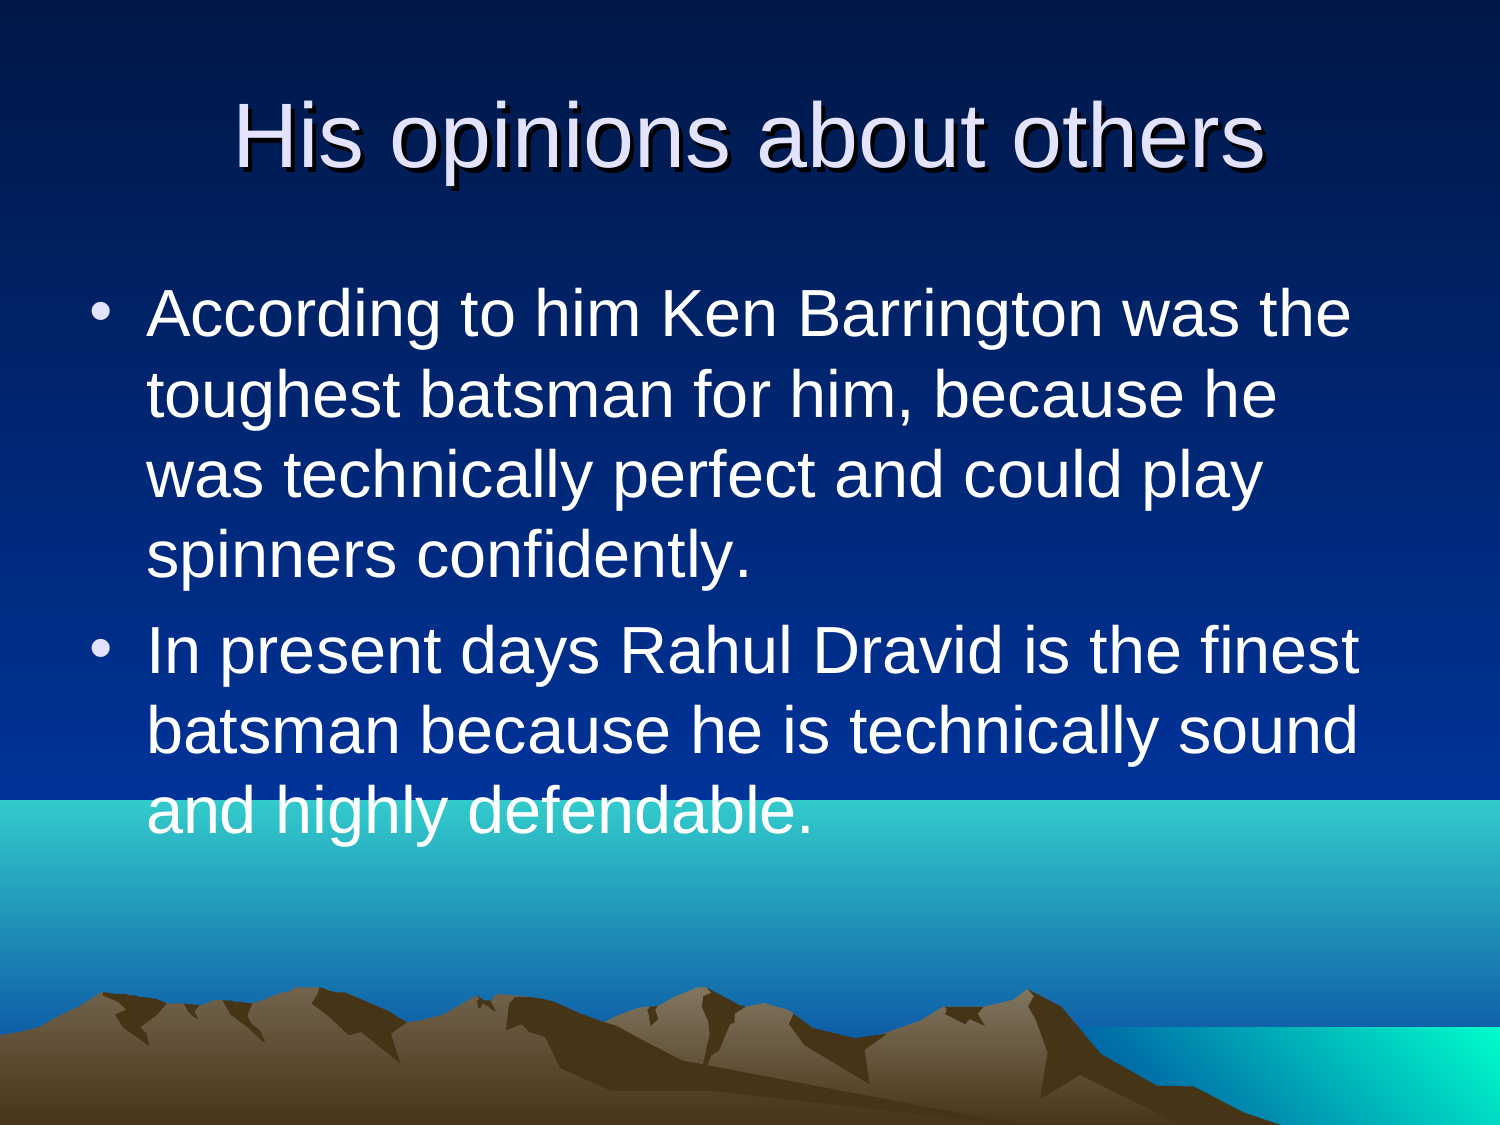

# His opinions about others
According to him Ken Barrington was the toughest batsman for him, because he was technically perfect and could play spinners confidently.
In present days Rahul Dravid is the finest batsman because he is technically sound and highly defendable.